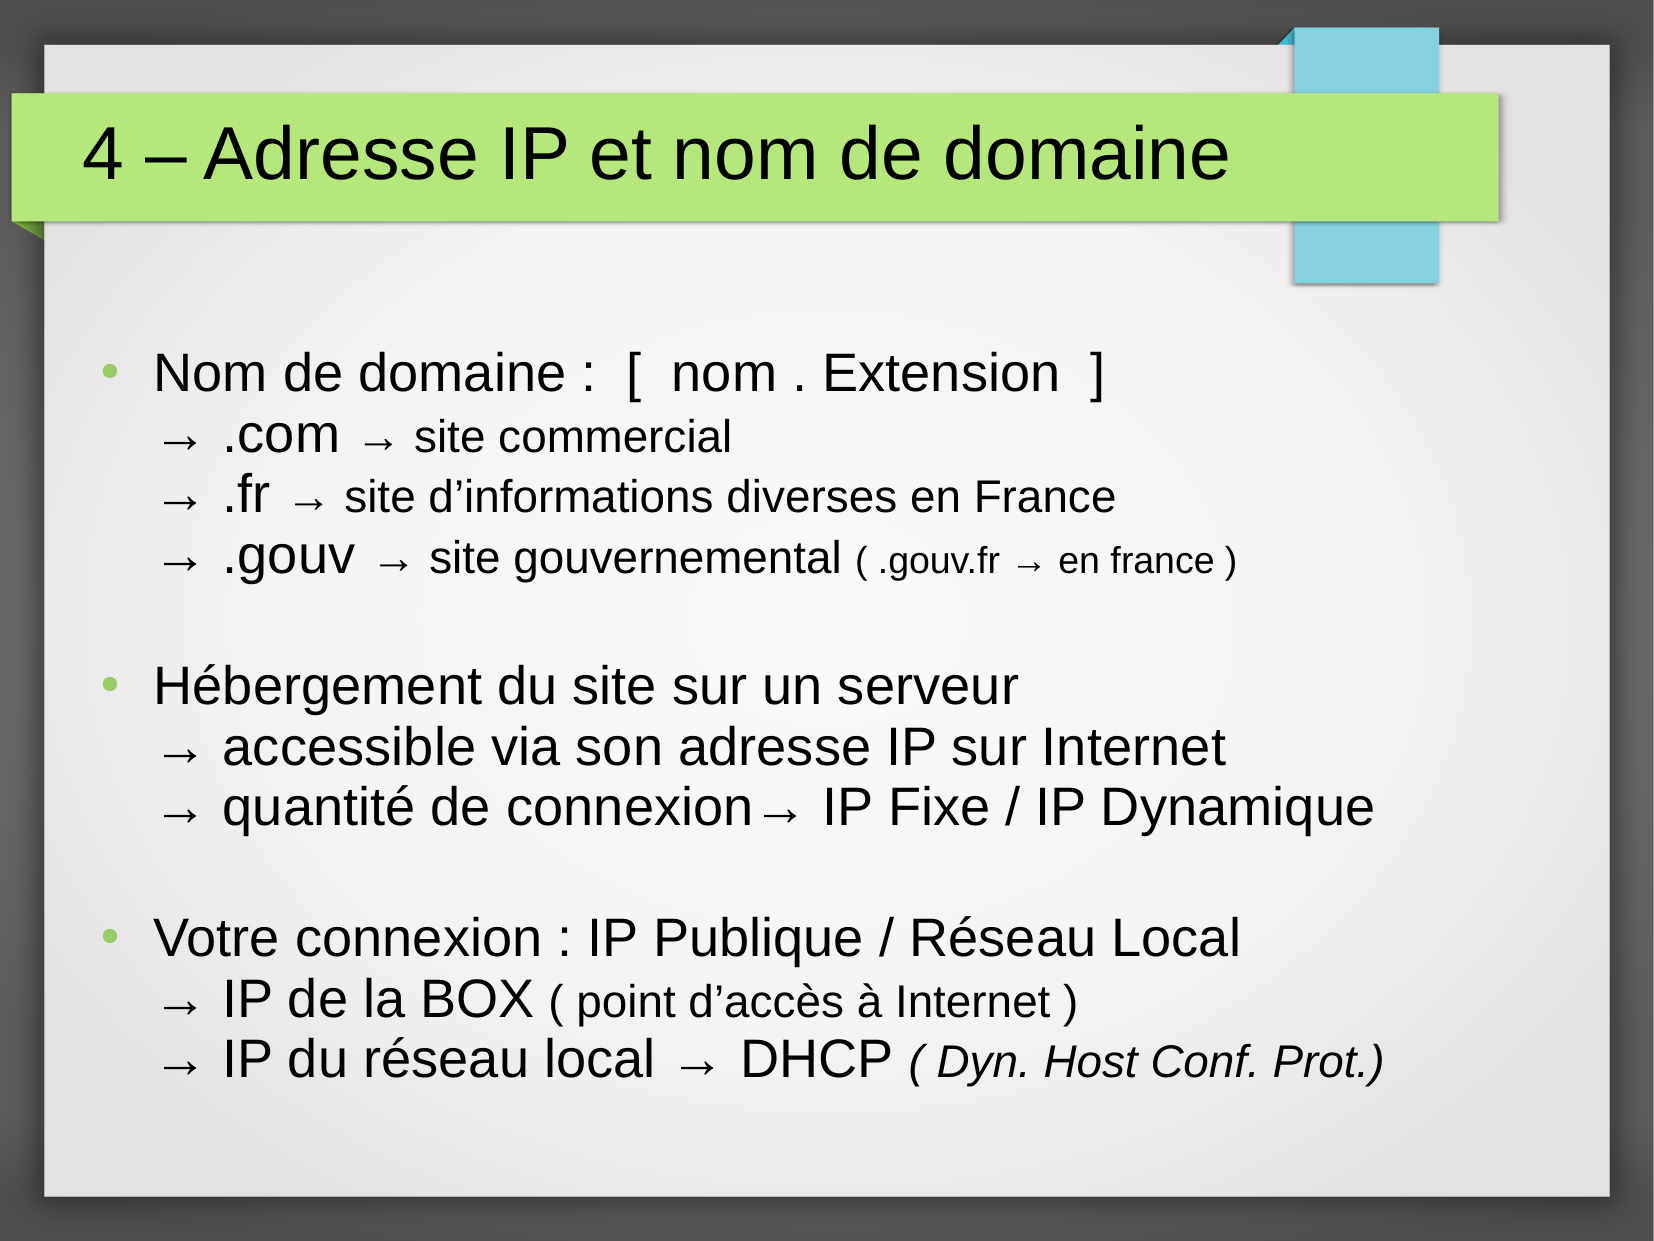

# 4 – Adresse IP et nom de domaine
Nom de domaine : [ nom . Extension ]
→ .com → site commercial
→ .fr → site d’informations diverses en France
→ .gouv → site gouvernemental ( .gouv.fr → en france )
Hébergement du site sur un serveur
→ accessible via son adresse IP sur Internet
→ quantité de connexion→ IP Fixe / IP Dynamique
Votre connexion : IP Publique / Réseau Local
→ IP de la BOX ( point d’accès à Internet )
→ IP du réseau local → DHCP ( Dyn. Host Conf. Prot.)